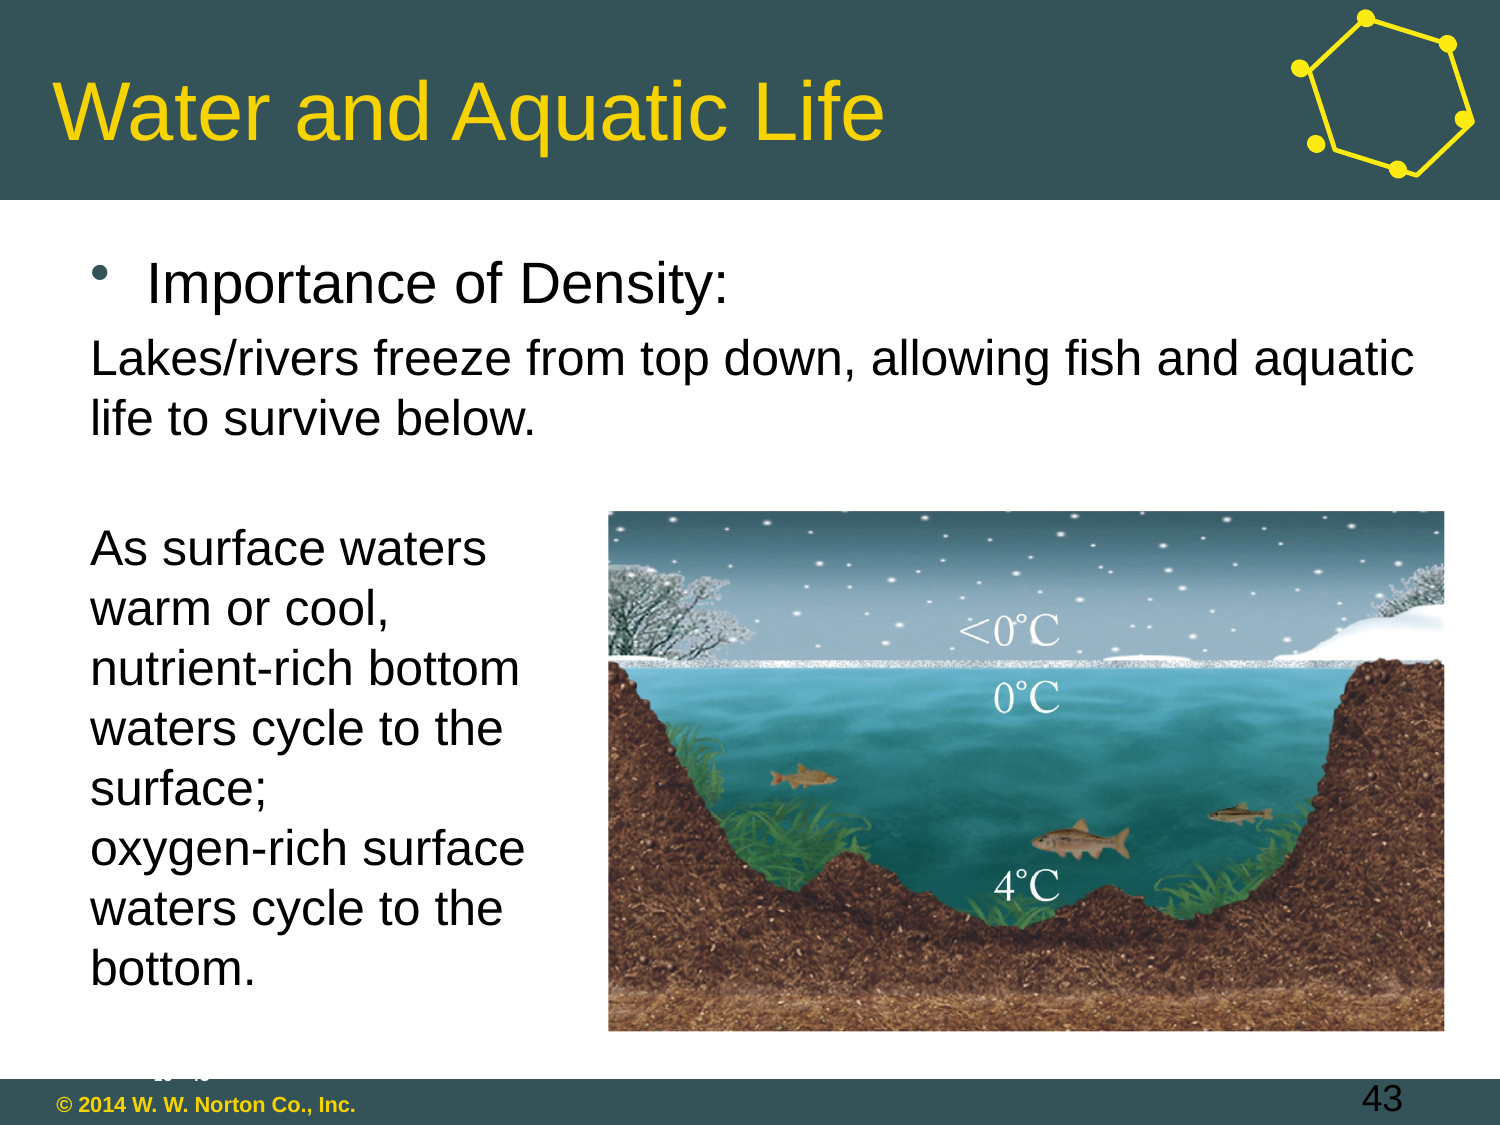

Water and Aquatic Life
# Importance of Density:
Lakes/rivers freeze from top down, allowing fish and aquatic life to survive below.
As surface waters
warm or cool,
nutrient-rich bottom
waters cycle to the
surface;
oxygen-rich surface
waters cycle to the
bottom.